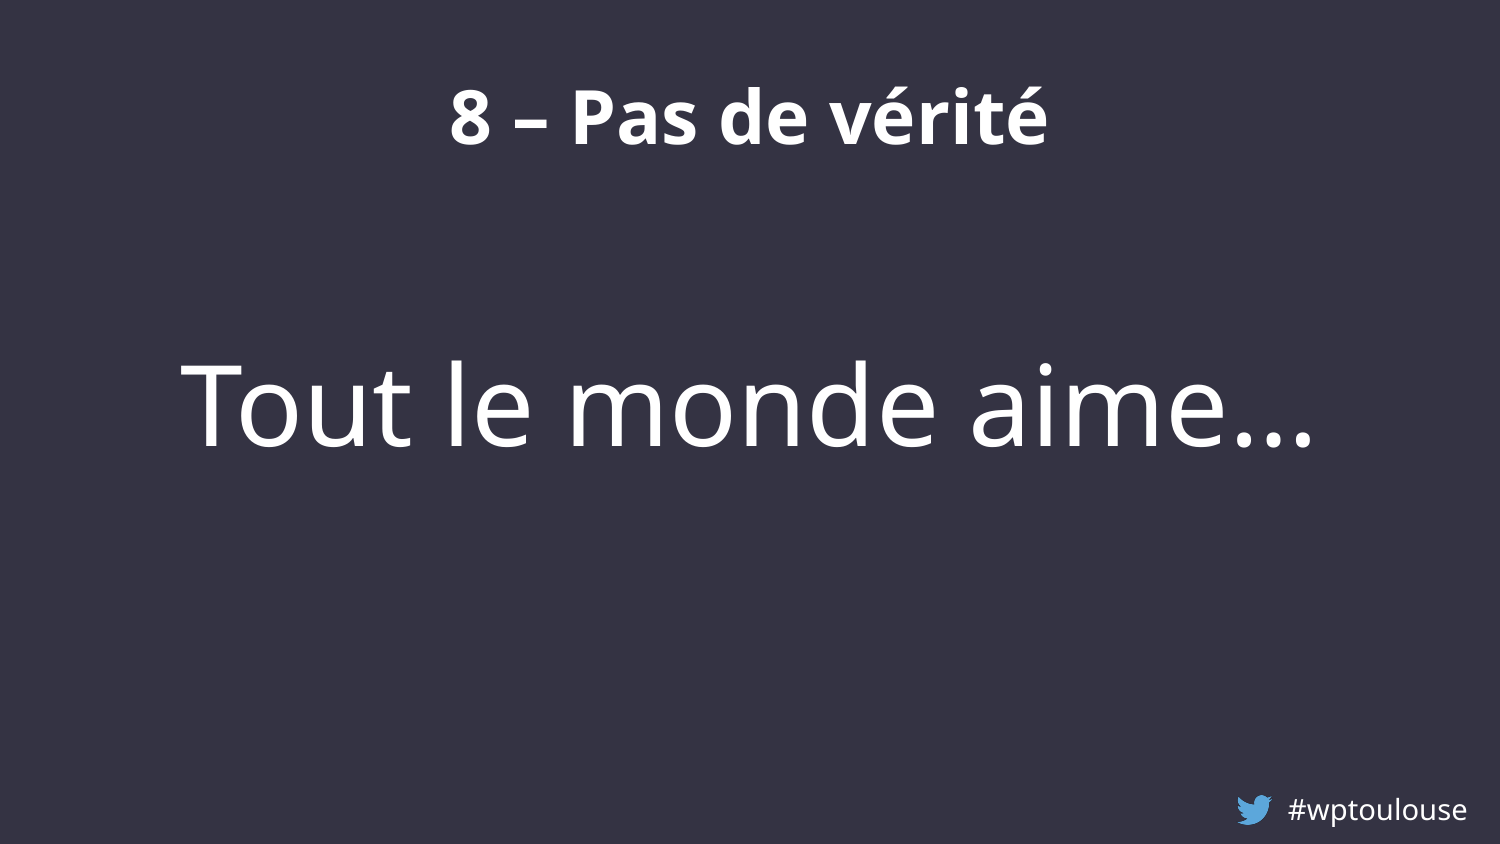

# 8 – Pas de vérité
Tout le monde aime…
#wptoulouse